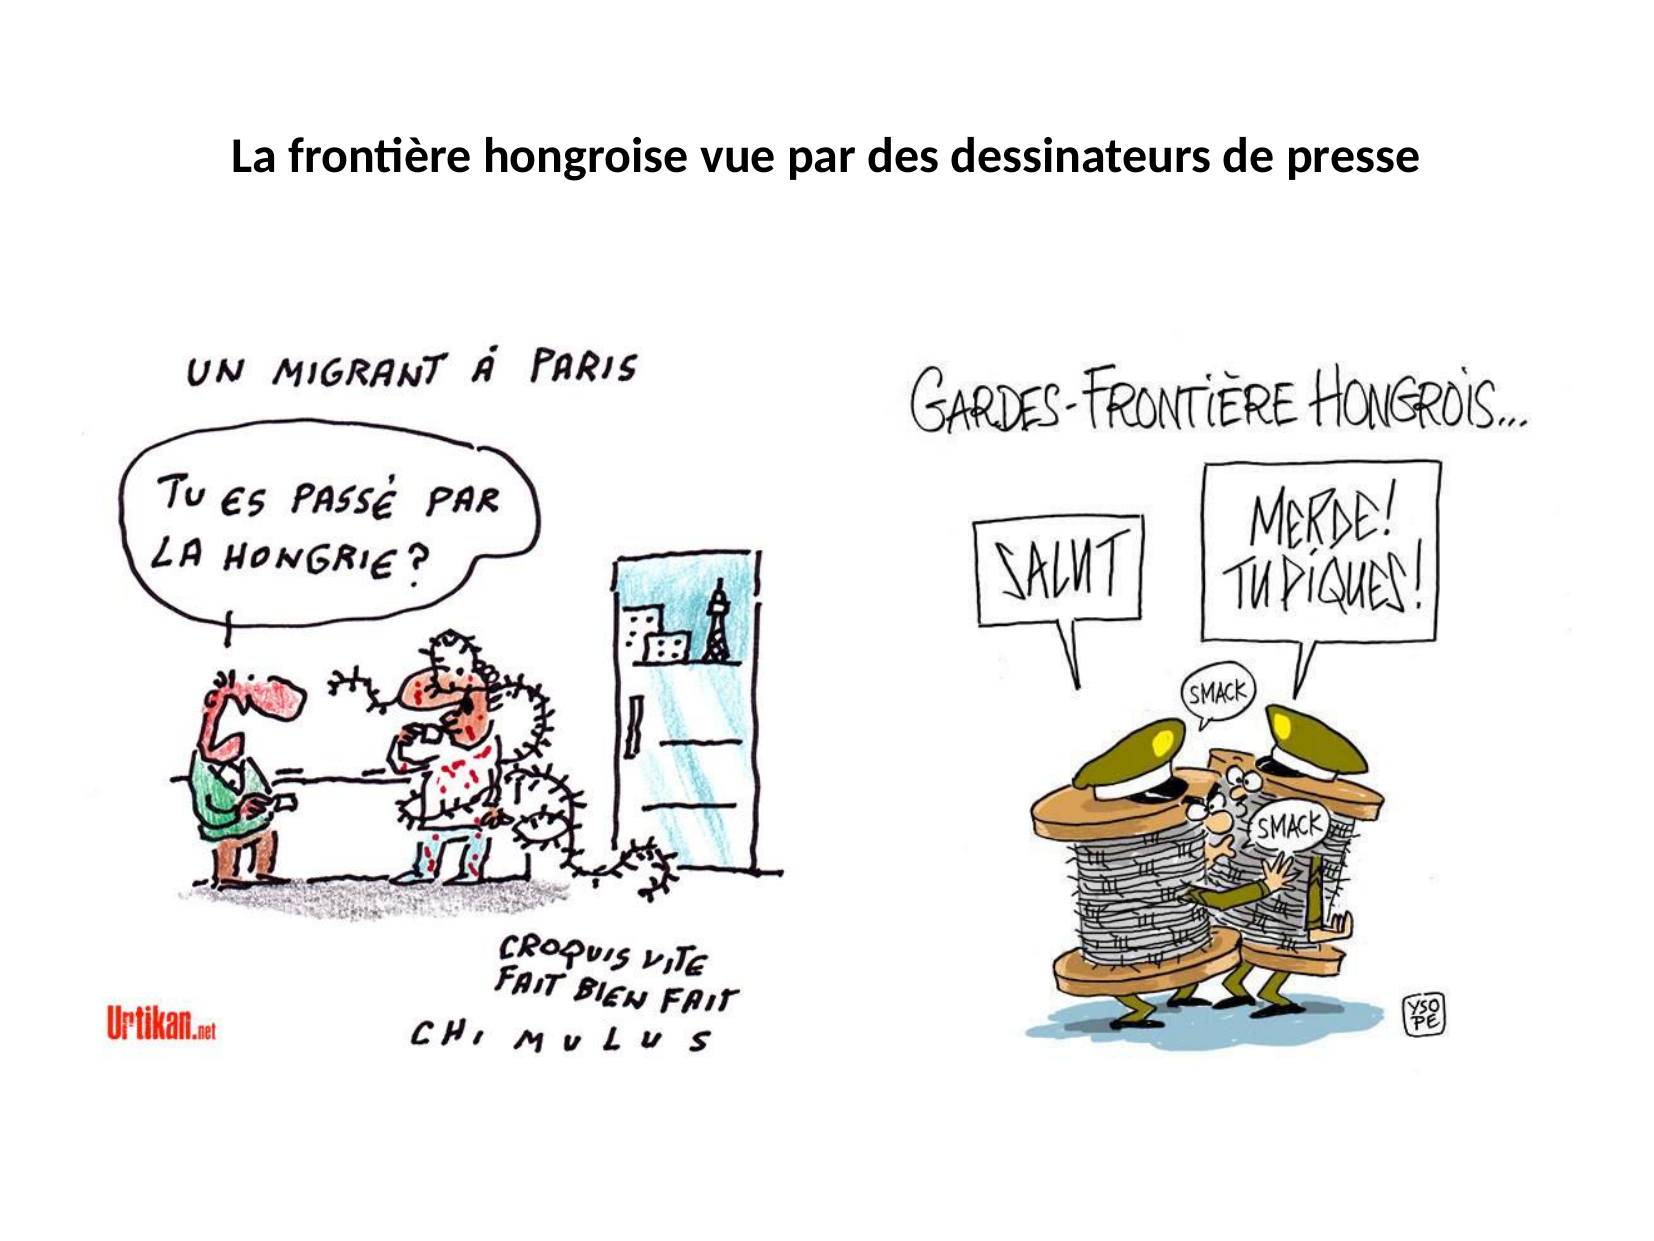

# La frontière hongroise vue par des dessinateurs de presse